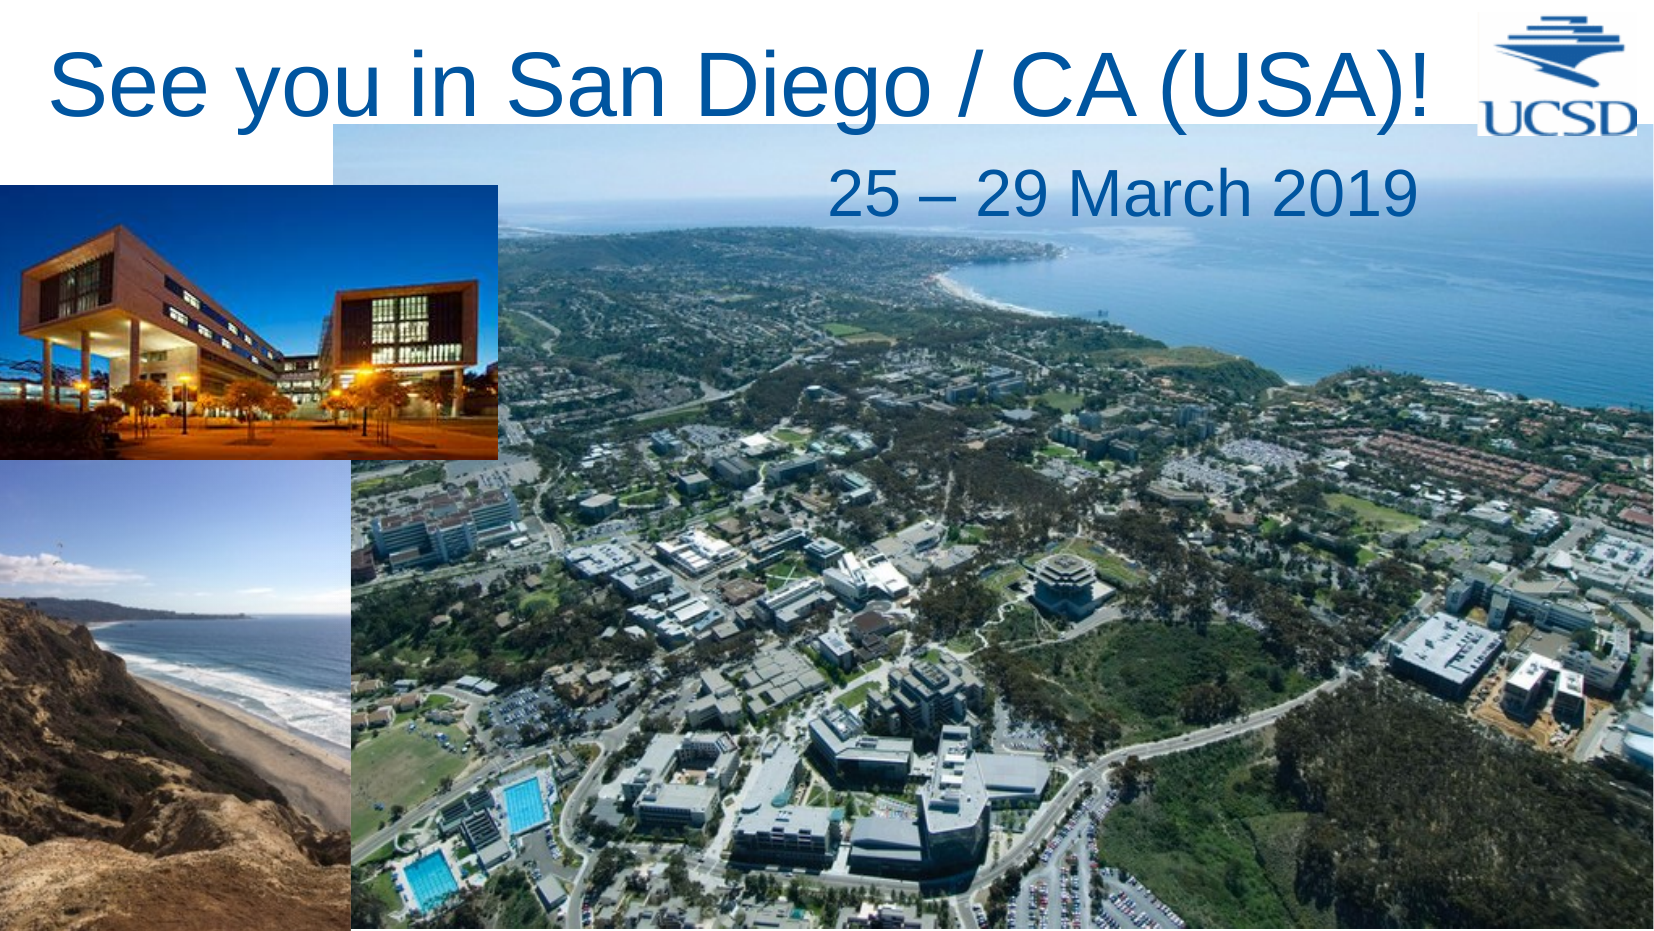

# See you in San Diego / CA (USA)!
25 – 29 March 2019
Helge Meinhard (at) CERN.ch - Workshop wrap-up
21
12-Oct-2018